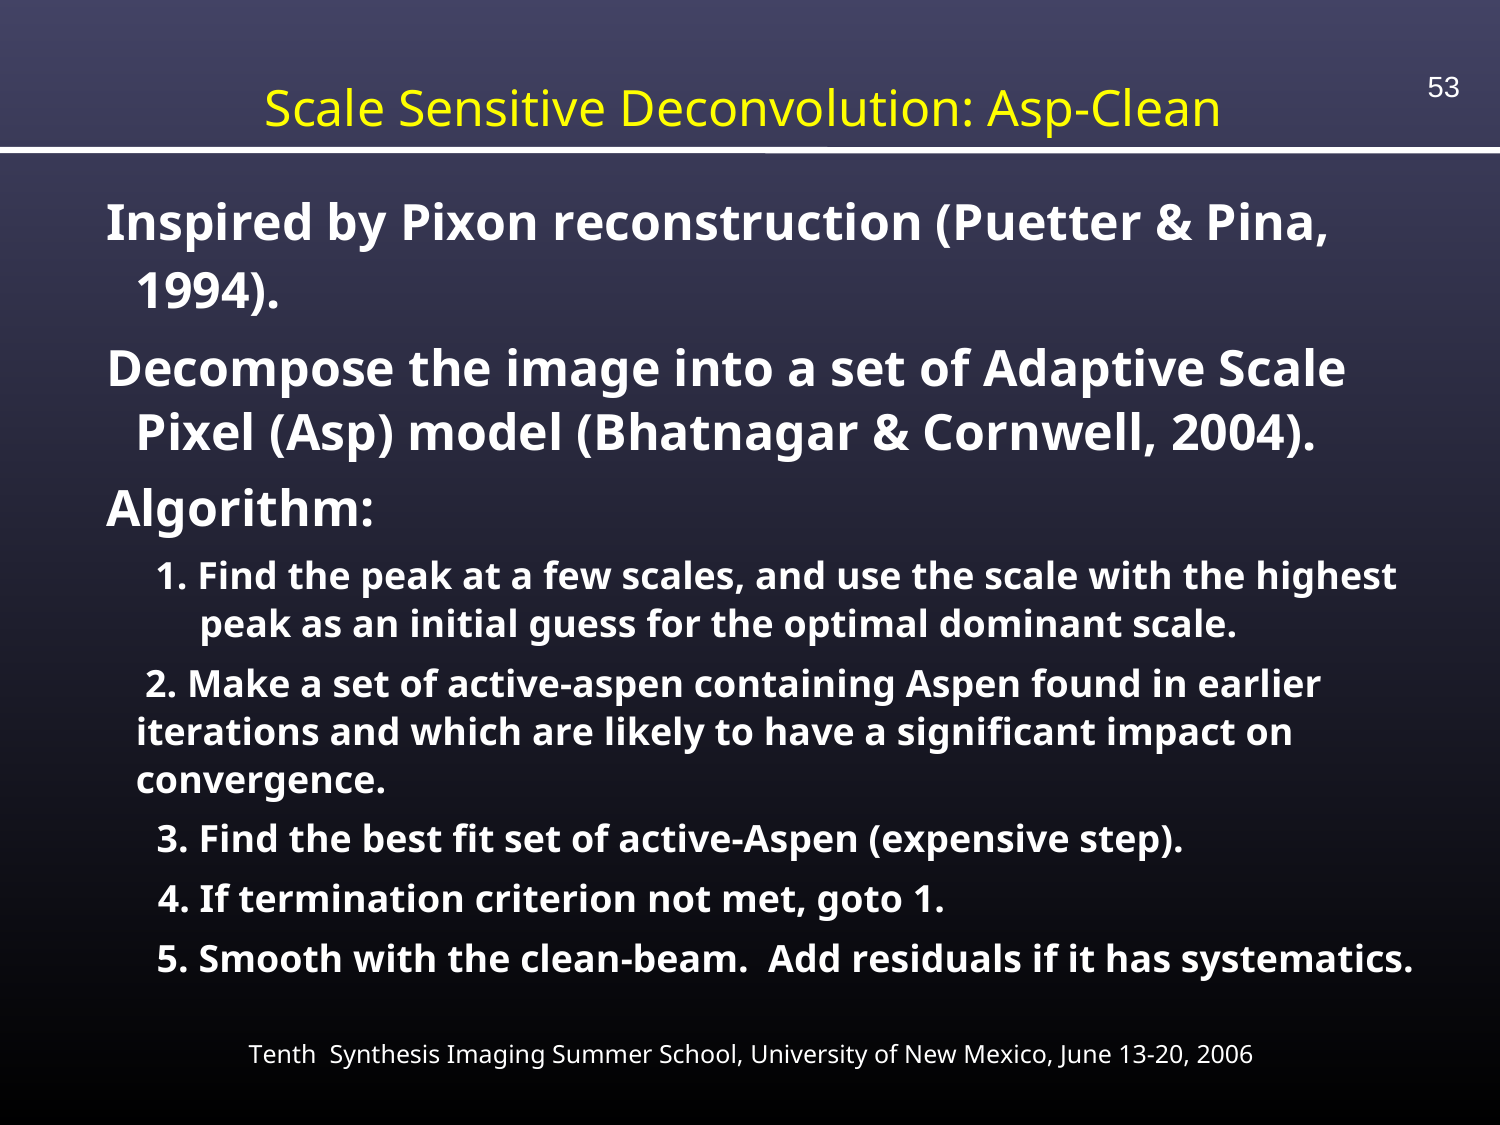

# Scale Sensitive Deconvolution: Asp-Clean
Inspired by Pixon reconstruction (Puetter & Pina, 1994).
Decompose the image into a set of Adaptive Scale Pixel (Asp) model (Bhatnagar & Cornwell, 2004).
Algorithm:
1. Find the peak at a few scales, and use the scale with the highest peak as an initial guess for the optimal dominant scale.
 2. Make a set of active-aspen containing Aspen found in earlier iterations and which are likely to have a significant impact on convergence.
3. Find the best fit set of active-Aspen (expensive step).
4. If termination criterion not met, goto 1.
5. Smooth with the clean-beam. Add residuals if it has systematics.